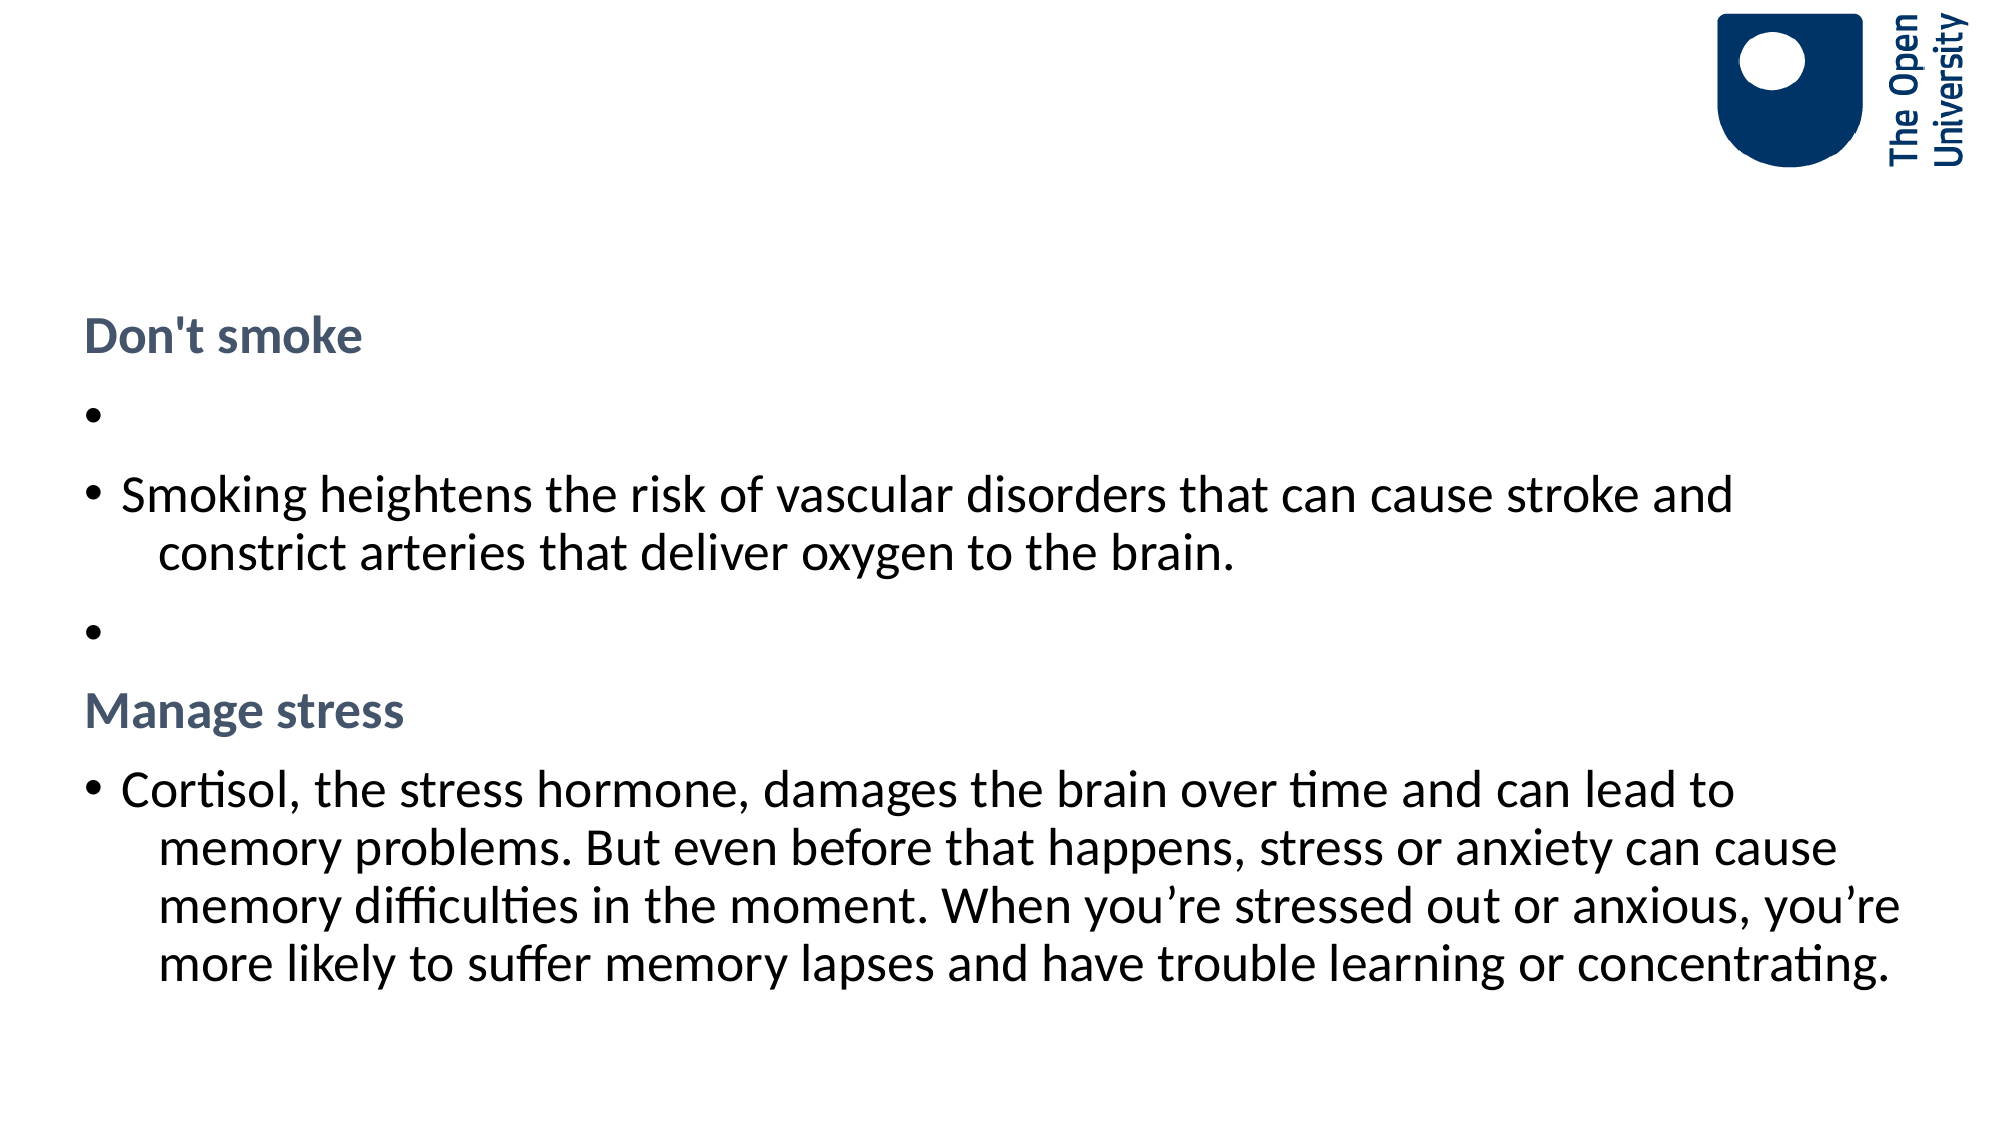

# Don't smoke
Smoking heightens the risk of vascular disorders that can cause stroke and constrict arteries that deliver oxygen to the brain.
Manage stress
Cortisol, the stress hormone, damages the brain over time and can lead to memory problems. But even before that happens, stress or anxiety can cause memory difficulties in the moment. When you’re stressed out or anxious, you’re more likely to suffer memory lapses and have trouble learning or concentrating.